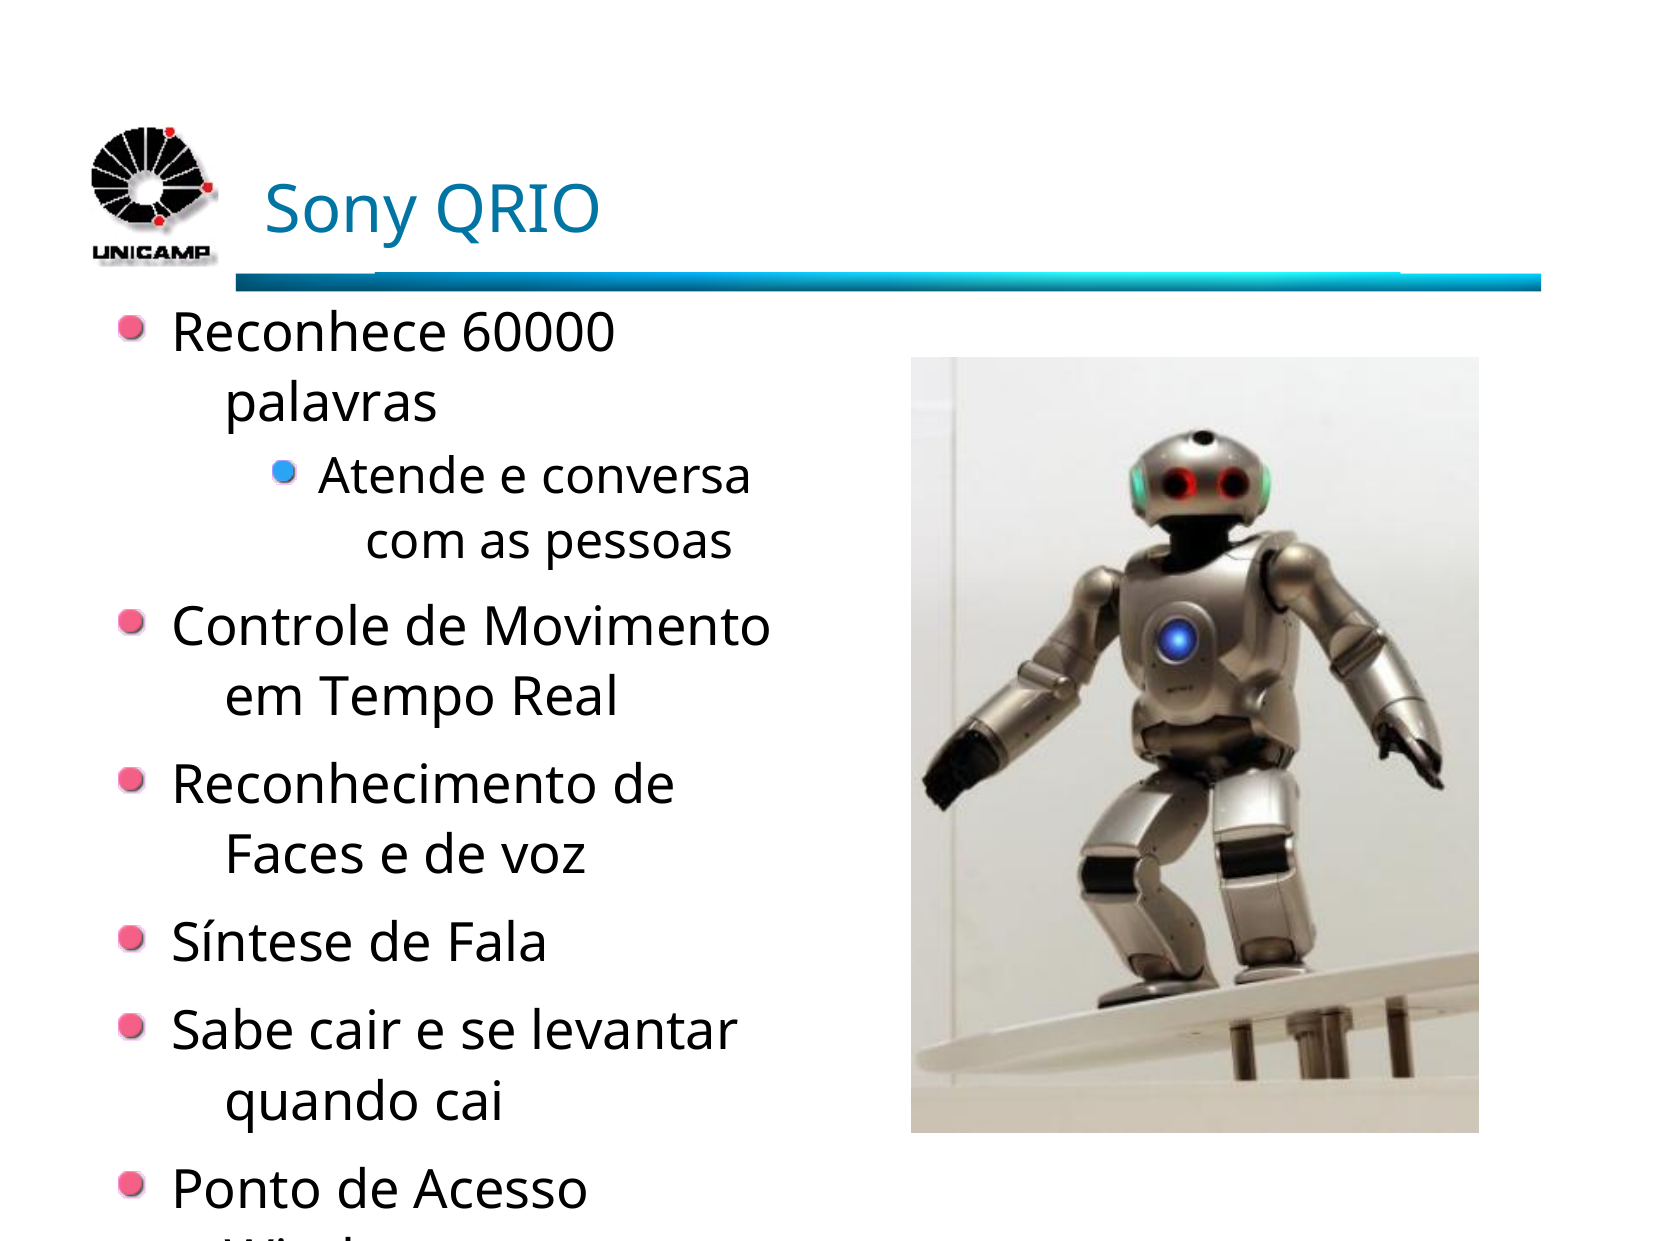

# Sony QRIO
Reconhece 60000 palavras
Atende e conversa com as pessoas
Controle de Movimento em Tempo Real
Reconhecimento de Faces e de voz
Síntese de Fala
Sabe cair e se levantar quando cai
Ponto de Acesso Wireless
Conectar com outros dispositivos e controlá-los